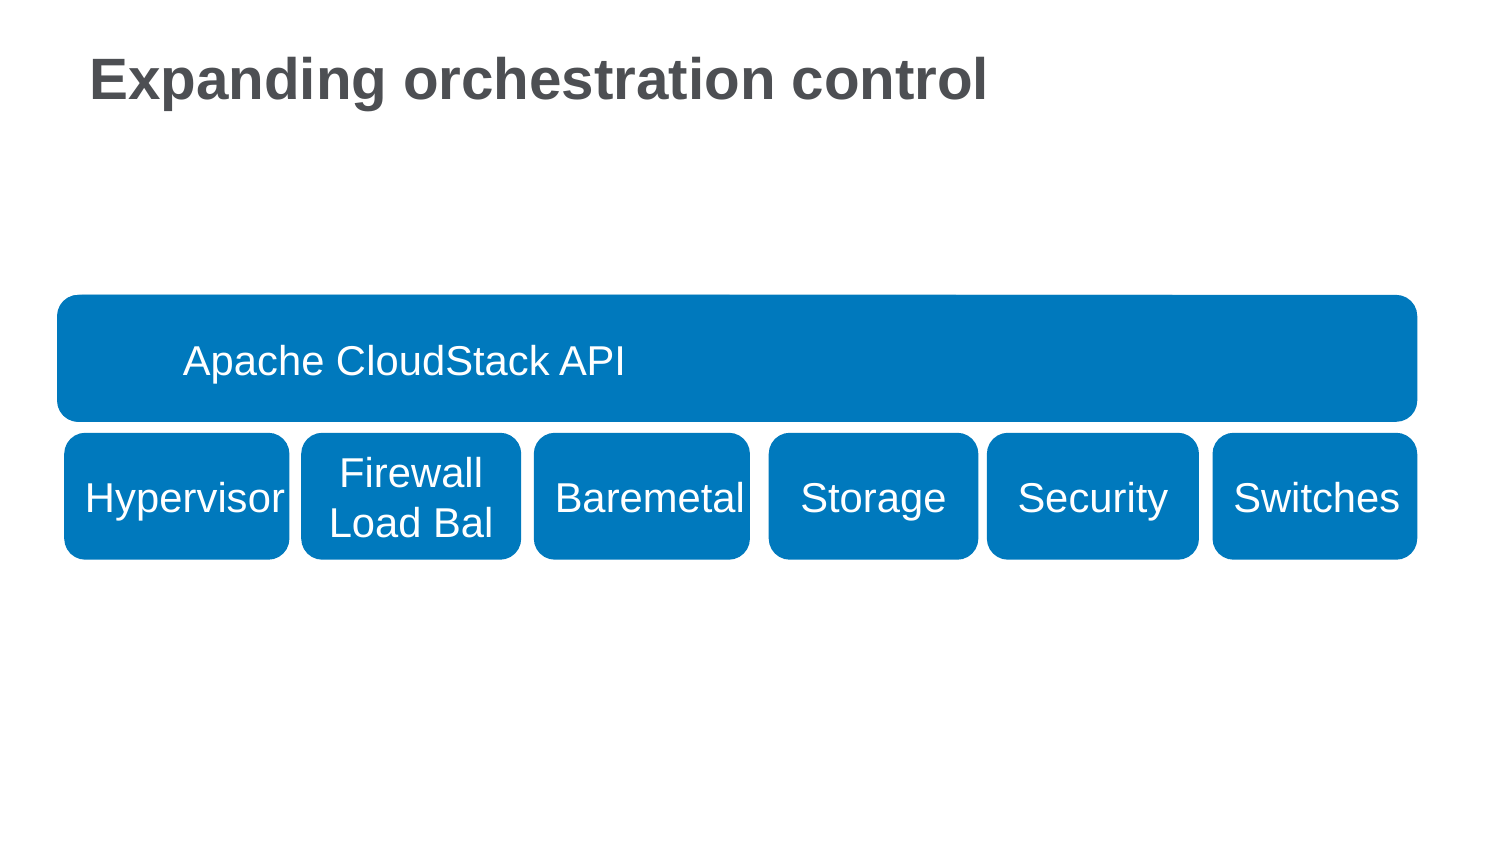

# Expanding orchestration control
Apache CloudStack API
Apache CloudStack API
Apache CloudStack API
Apache CloudStack API
Hypervisor
Firewall
Load Bal
Baremetal
Storage
Security
Switches